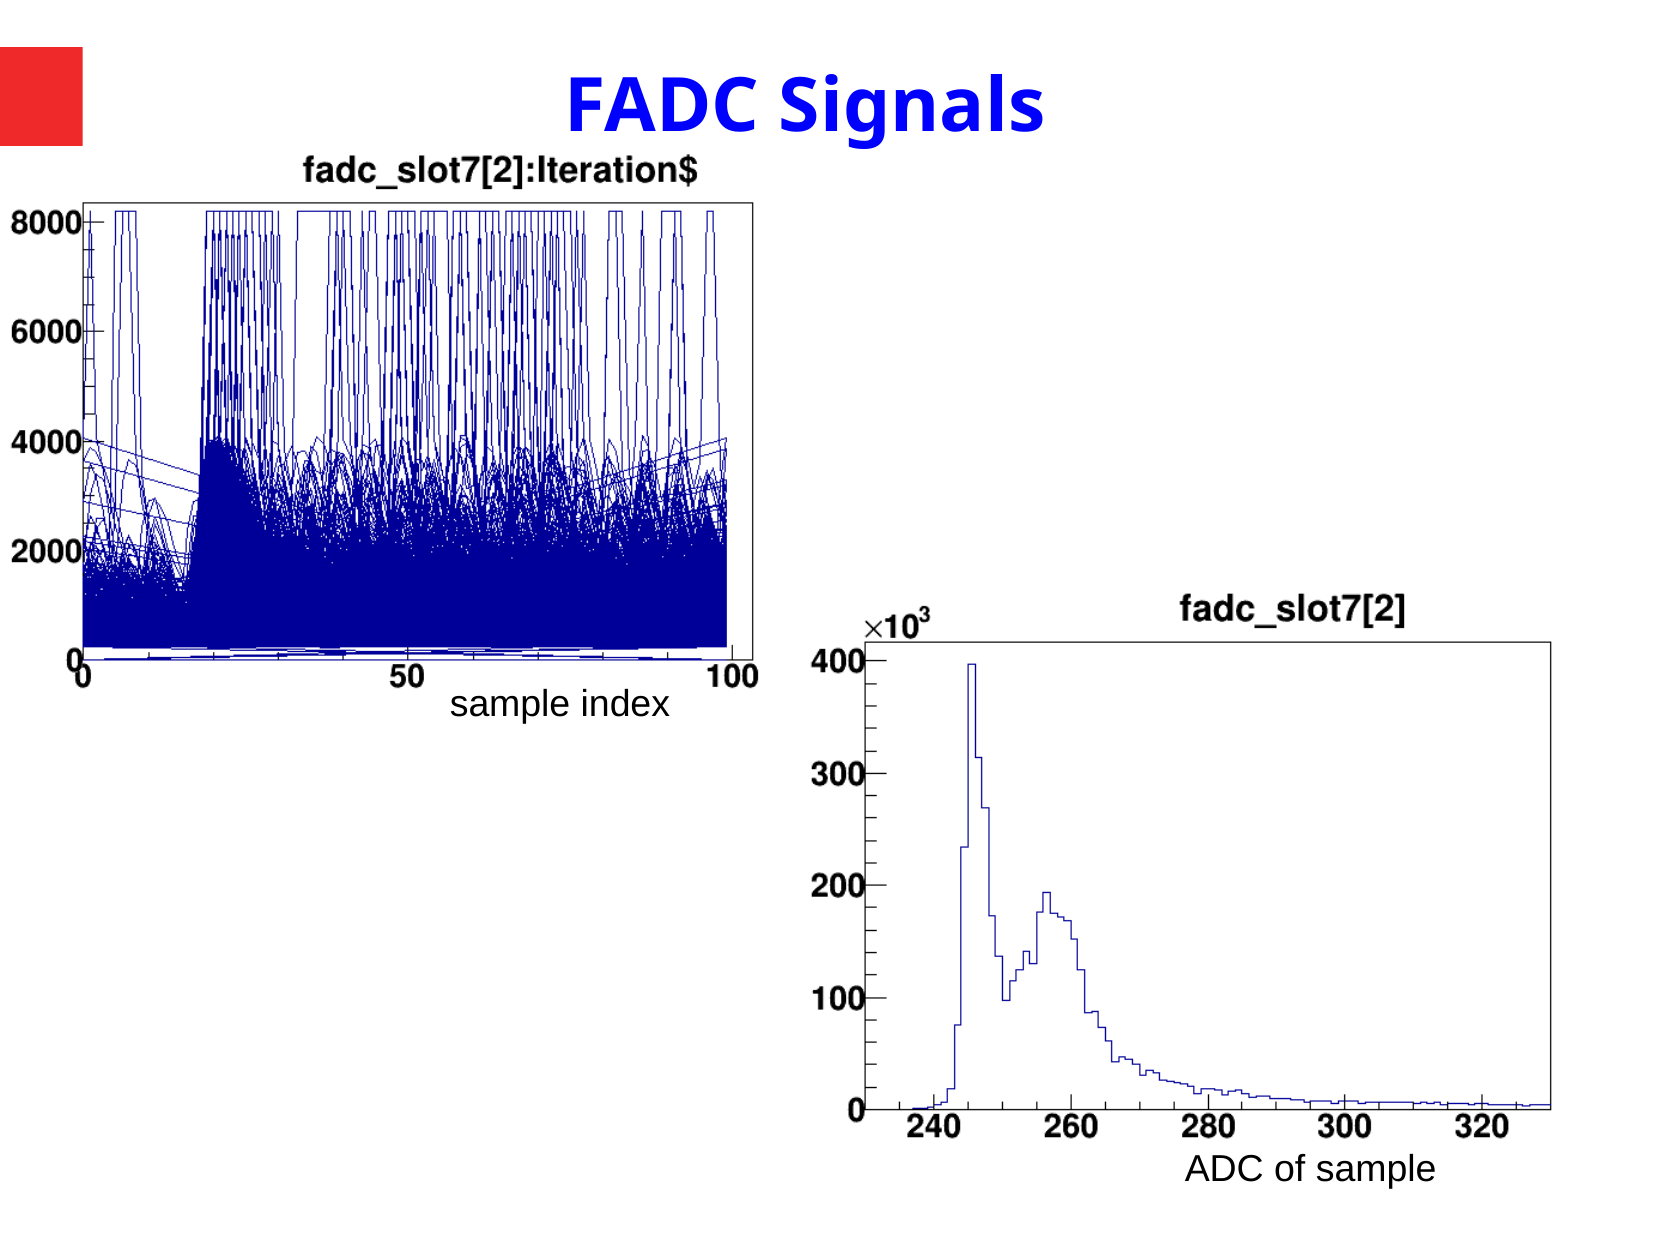

# FADC Signals
sample index
12
ADC of sample